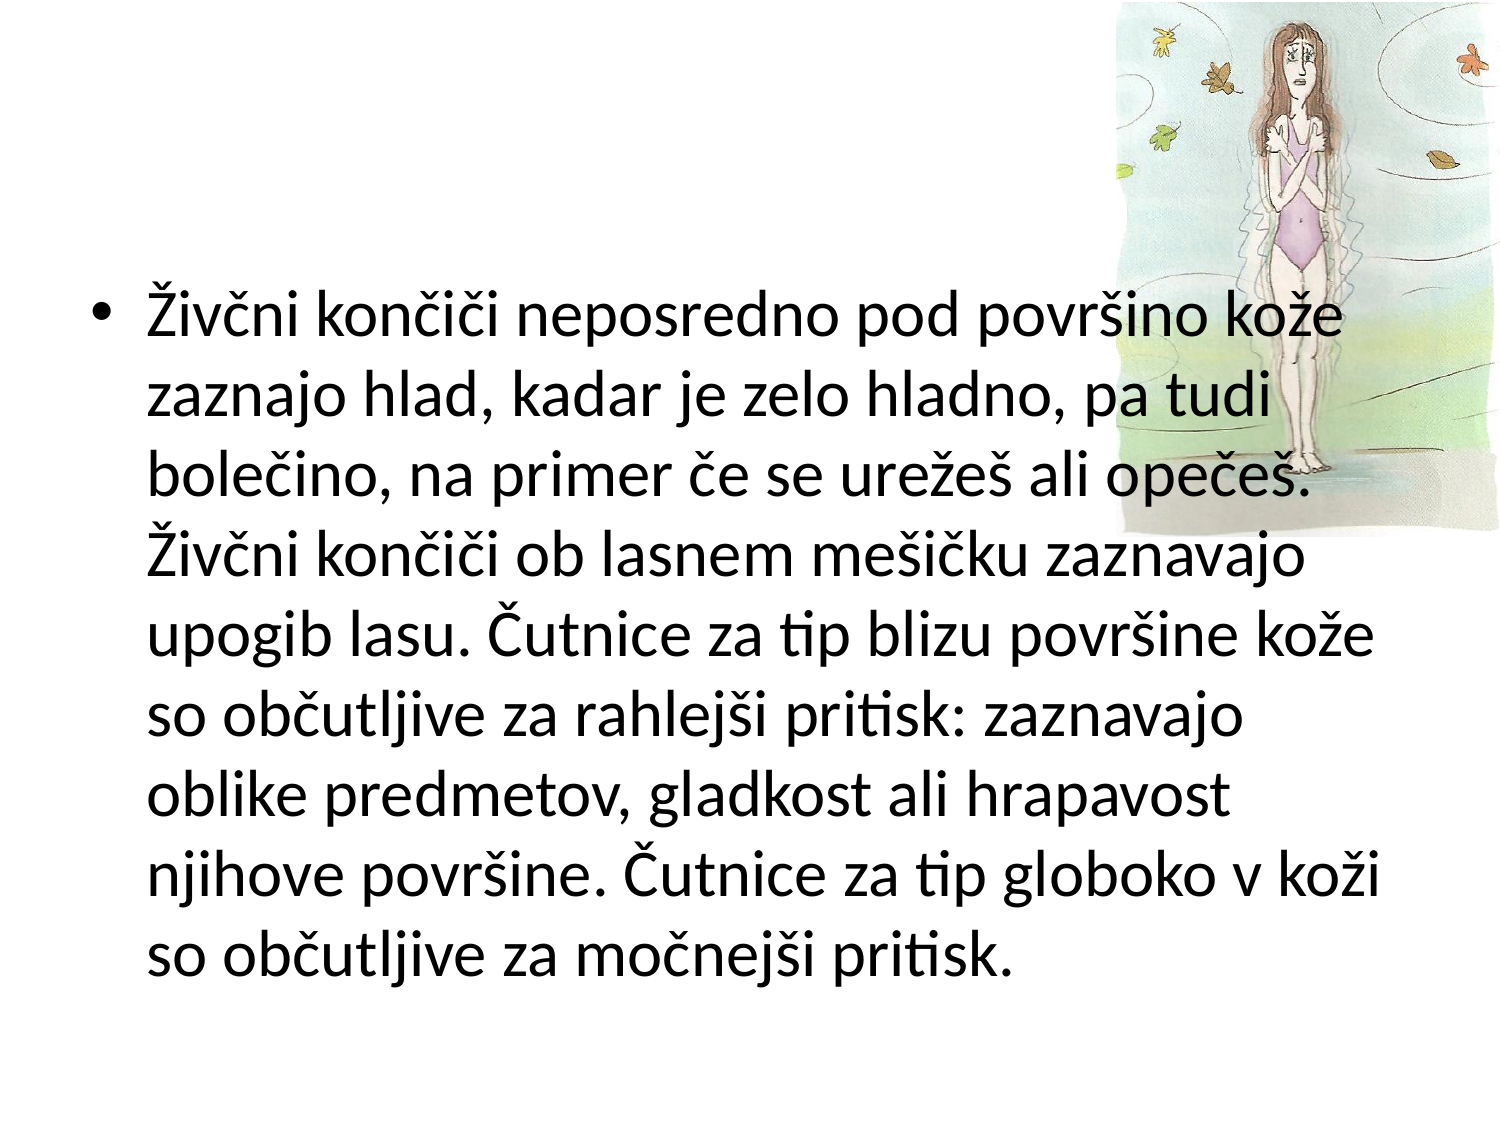

#
Živčni končiči neposredno pod površino kože zaznajo hlad, kadar je zelo hladno, pa tudi bolečino, na primer če se urežeš ali opečeš. Živčni končiči ob lasnem mešičku zaznavajo upogib lasu. Čutnice za tip blizu površine kože so občutljive za rahlejši pritisk: zaznavajo oblike predmetov, gladkost ali hrapavost njihove površine. Čutnice za tip globoko v koži so občutljive za močnejši pritisk.